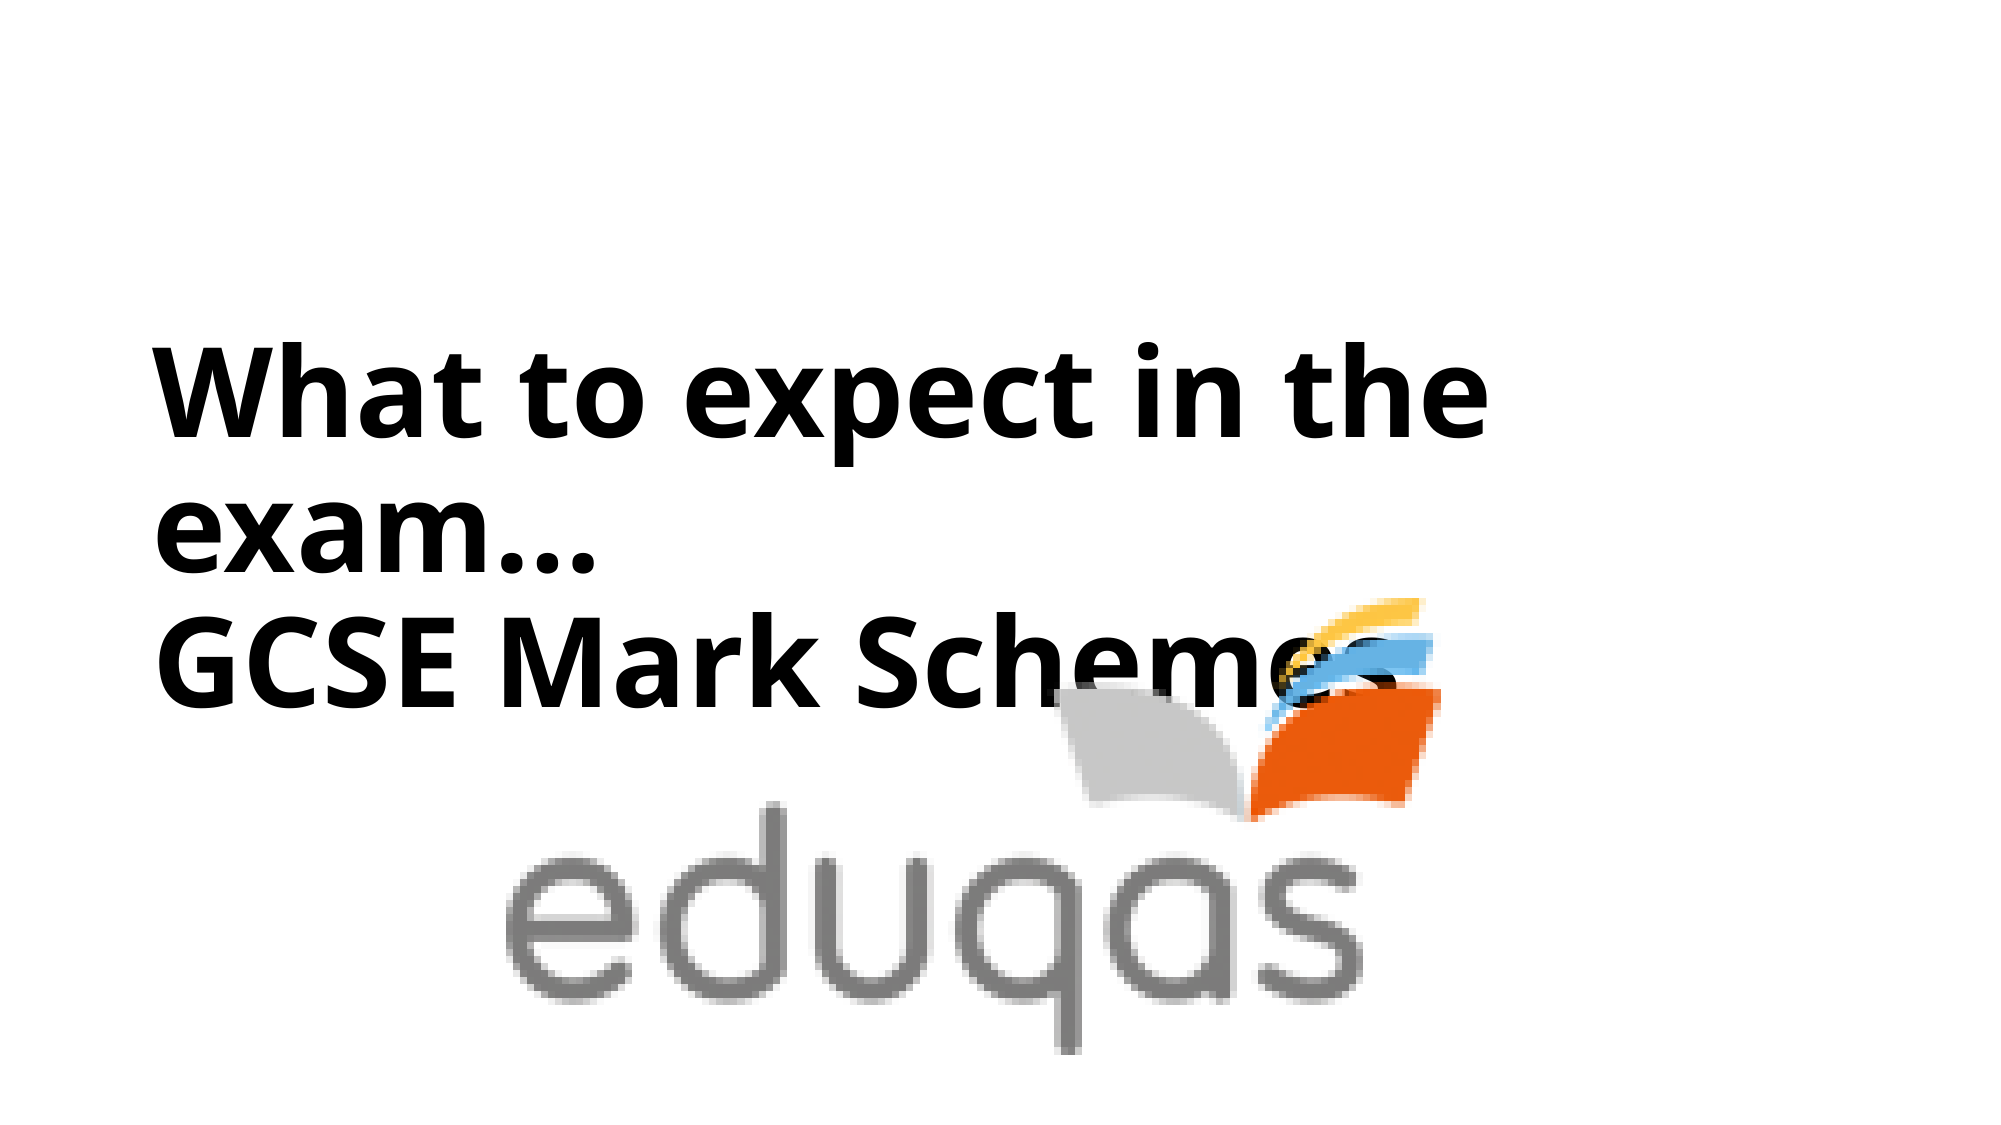

# What to expect in the exam… GCSE Mark Schemes